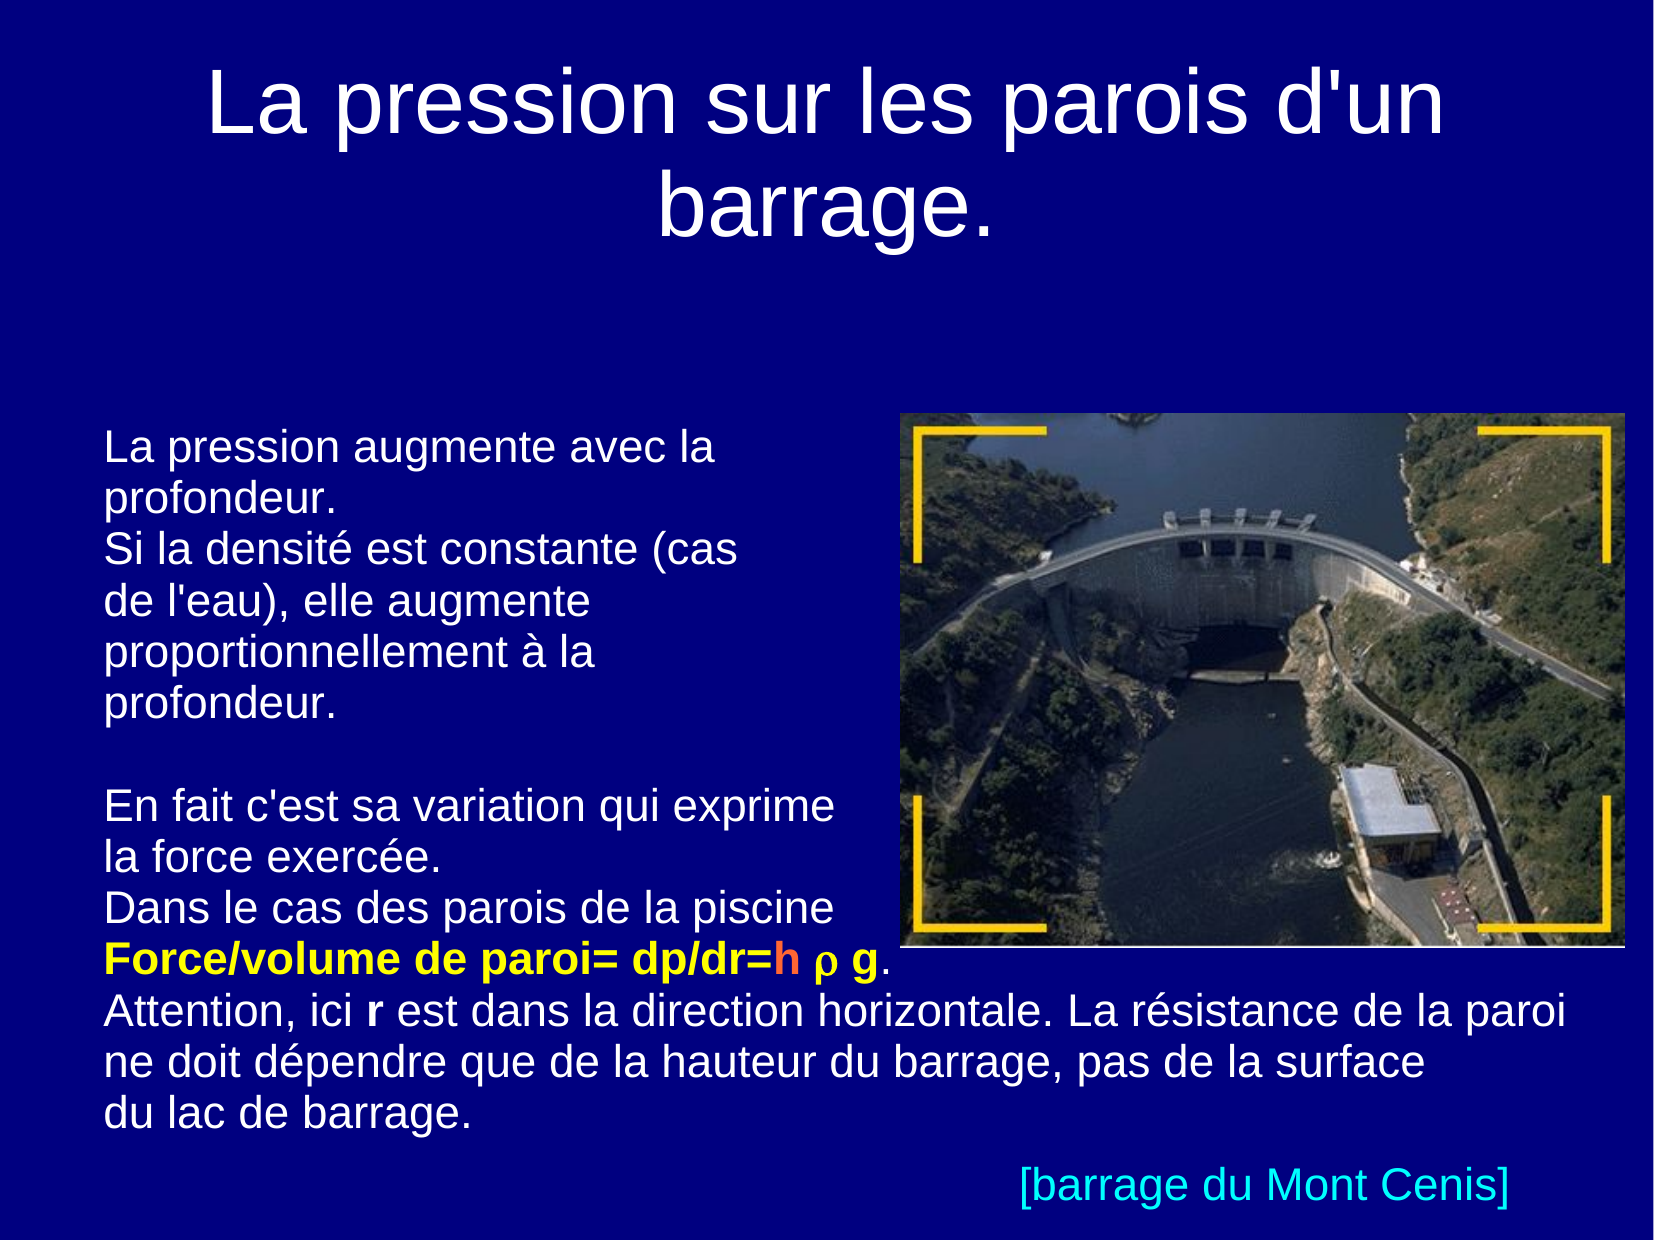

# La pression sur les parois d'un barrage.
La pression augmente avec la
profondeur.
Si la densité est constante (cas
de l'eau), elle augmente
proportionnellement à la
profondeur.
En fait c'est sa variation qui exprime
la force exercée.
Dans le cas des parois de la piscine
Force/volume de paroi= dp/dr=h r g.
Attention, ici r est dans la direction horizontale. La résistance de la paroi
ne doit dépendre que de la hauteur du barrage, pas de la surface
du lac de barrage.
[barrage du Mont Cenis]